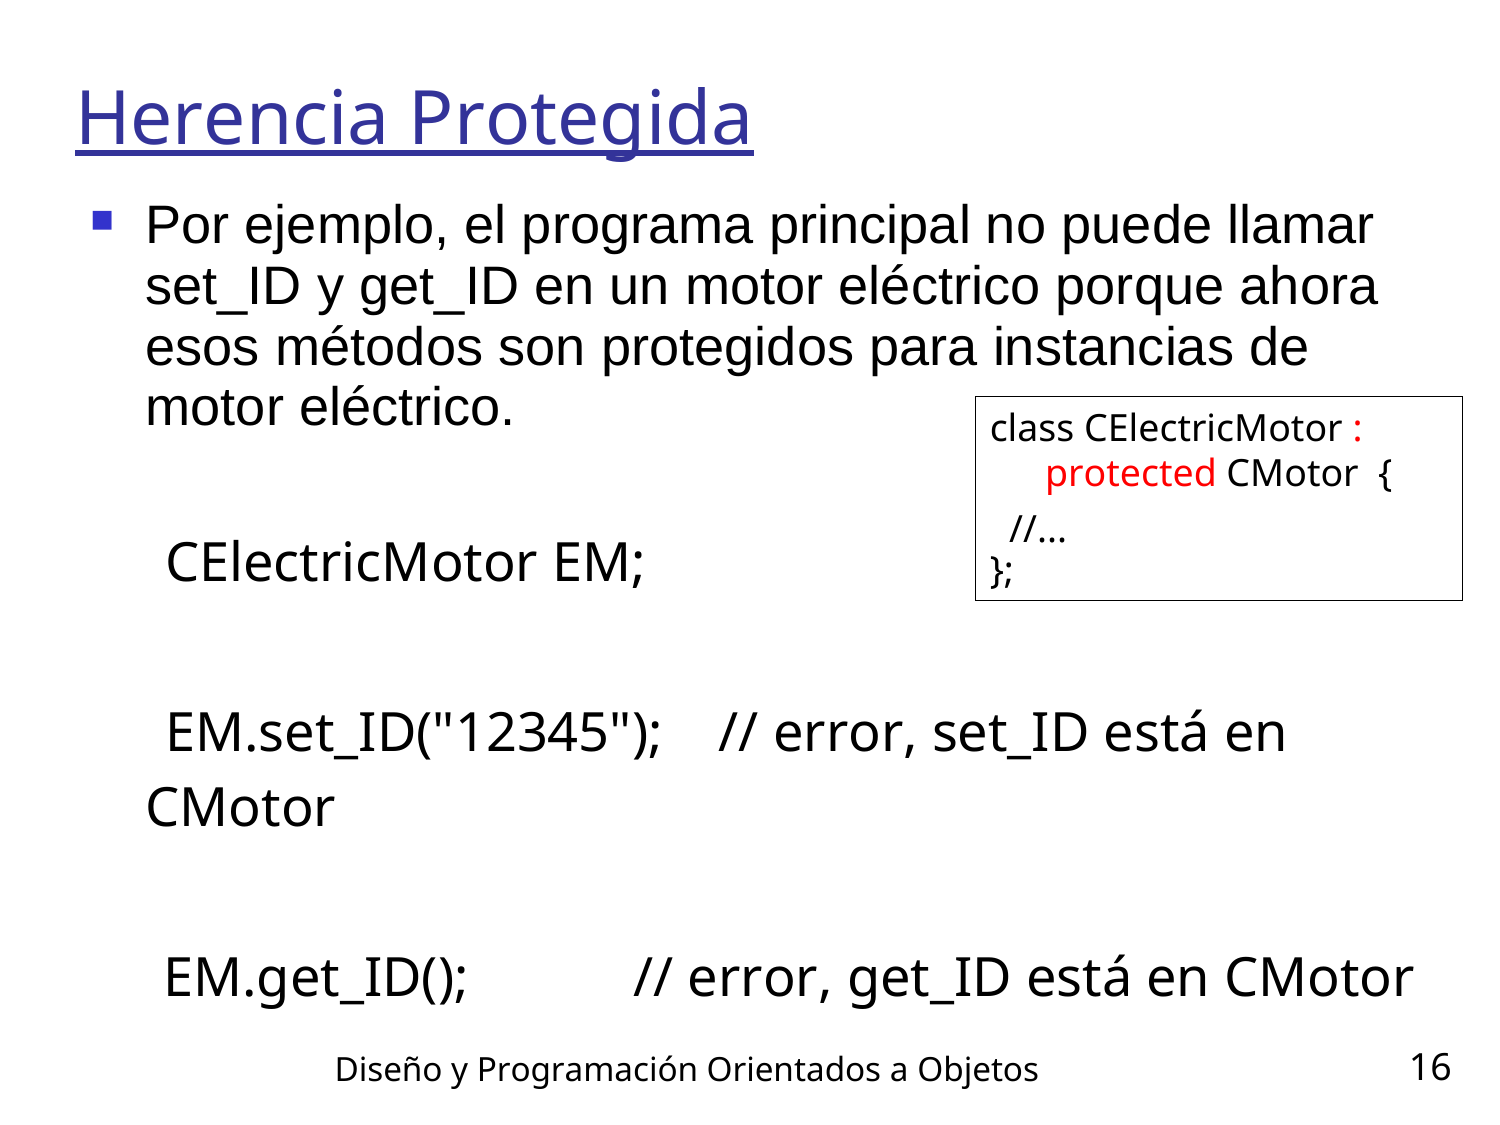

# Herencia Protegida
Por ejemplo, el programa principal no puede llamar set_ID y get_ID en un motor eléctrico porque ahora esos métodos son protegidos para instancias de motor eléctrico.
 	CElectricMotor EM;
 	EM.set_ID("12345"); // error, set_ID está en CMotor
 		EM.get_ID(); 	 // error, get_ID está en CMotor
class CElectricMotor : protected CMotor {
 //...
};
Diseño y Programación Orientados a Objetos
16